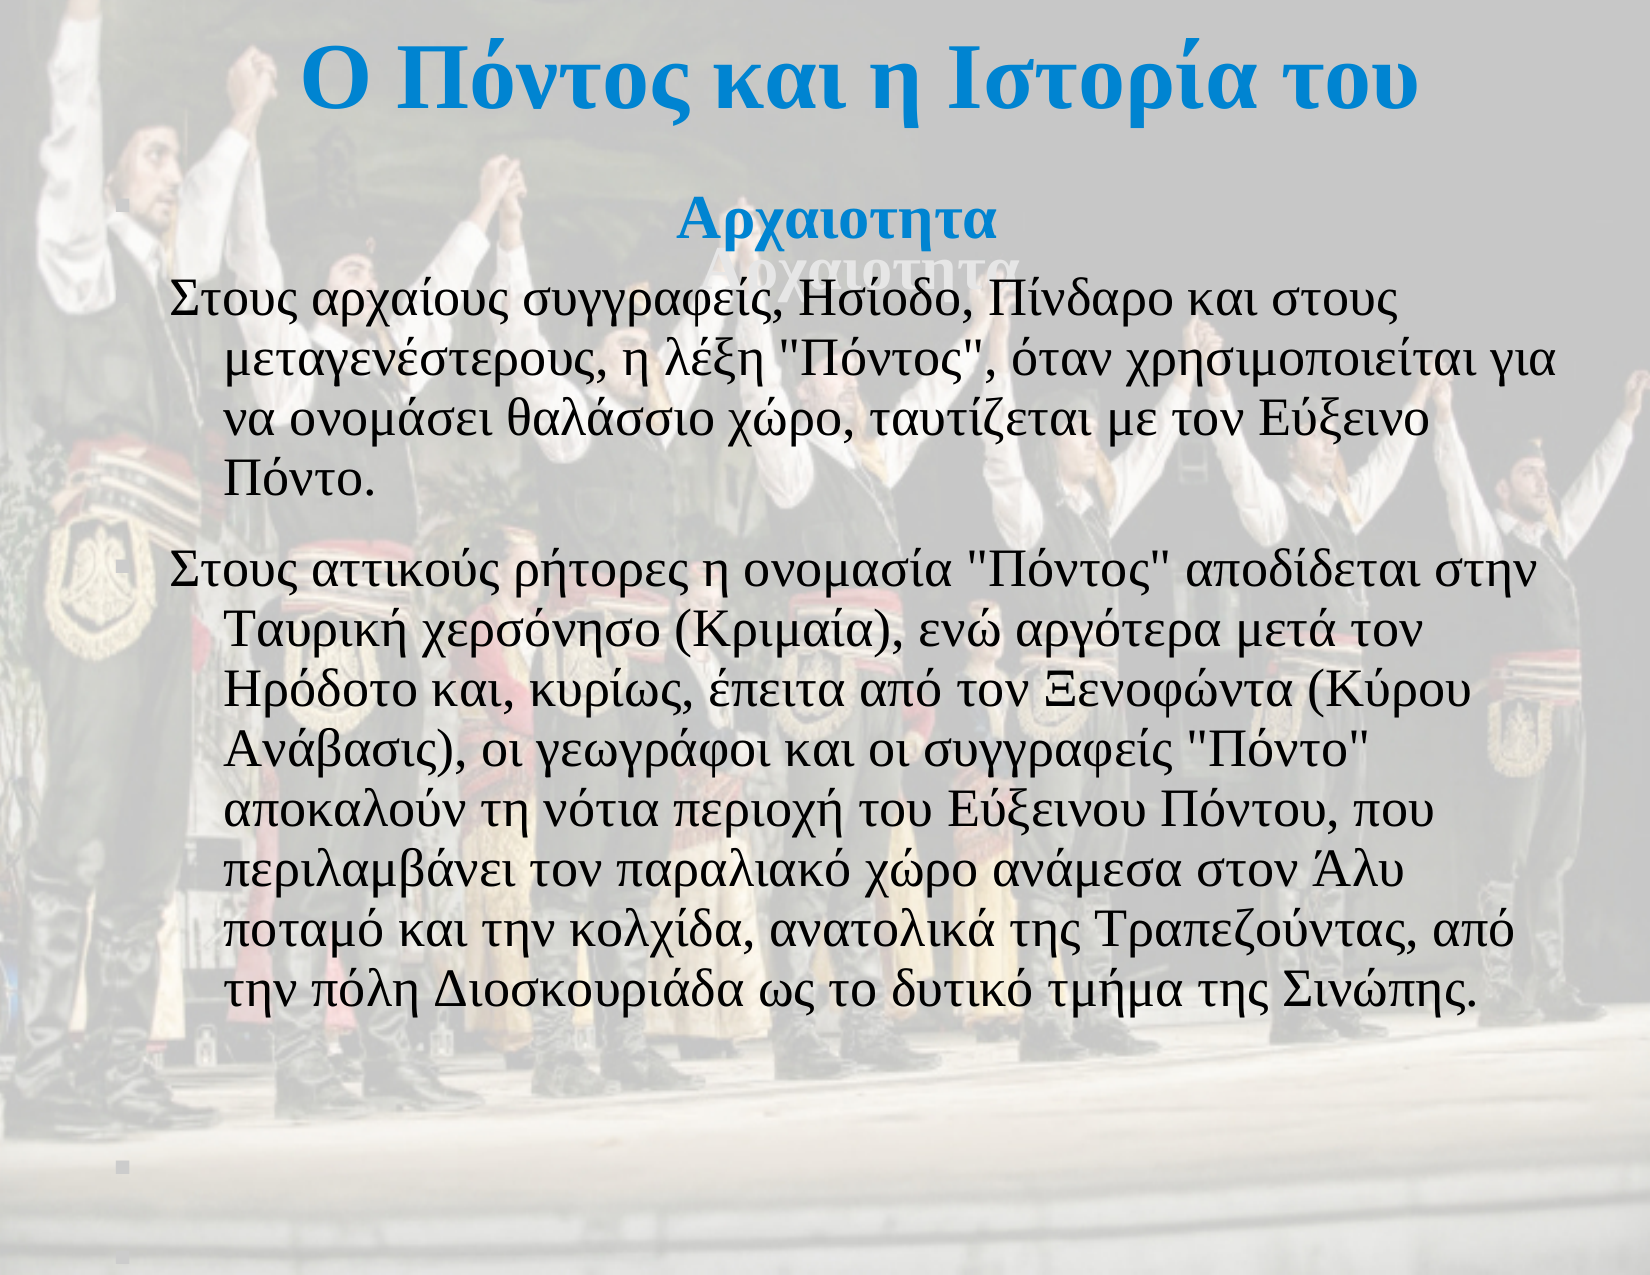

# Ο Πόντος και η Ιστορία του Αρχαιοτητα
Στους αρχαίους συγγραφείς, Ησίοδο, Πίνδαρο και στους μεταγενέστερους, η λέξη "Πόντος", όταν χρησιμοποιείται για να ονομάσει θαλάσσιο χώρο, ταυτίζεται με τον Εύξεινο Πόντο.
Στους αττικούς ρήτορες η ονομασία "Πόντος" αποδίδεται στην Ταυρική χερσόνησο (Κριμαία), ενώ αργότερα μετά τον Ηρόδοτο και, κυρίως, έπειτα από τον Ξενοφώντα (Κύρου Ανάβασις), οι γεωγράφοι και οι συγγραφείς "Πόντο" αποκαλούν τη νότια περιοχή του Εύξεινου Πόντου, που περιλαμβάνει τον παραλιακό χώρο ανάμεσα στον Άλυ ποταμό και την κολχίδα, ανατολικά της Τραπεζούντας, από την πόλη Διοσκουριάδα ως το δυτικό τμήμα της Σινώπης.
Αρχαιοτητα